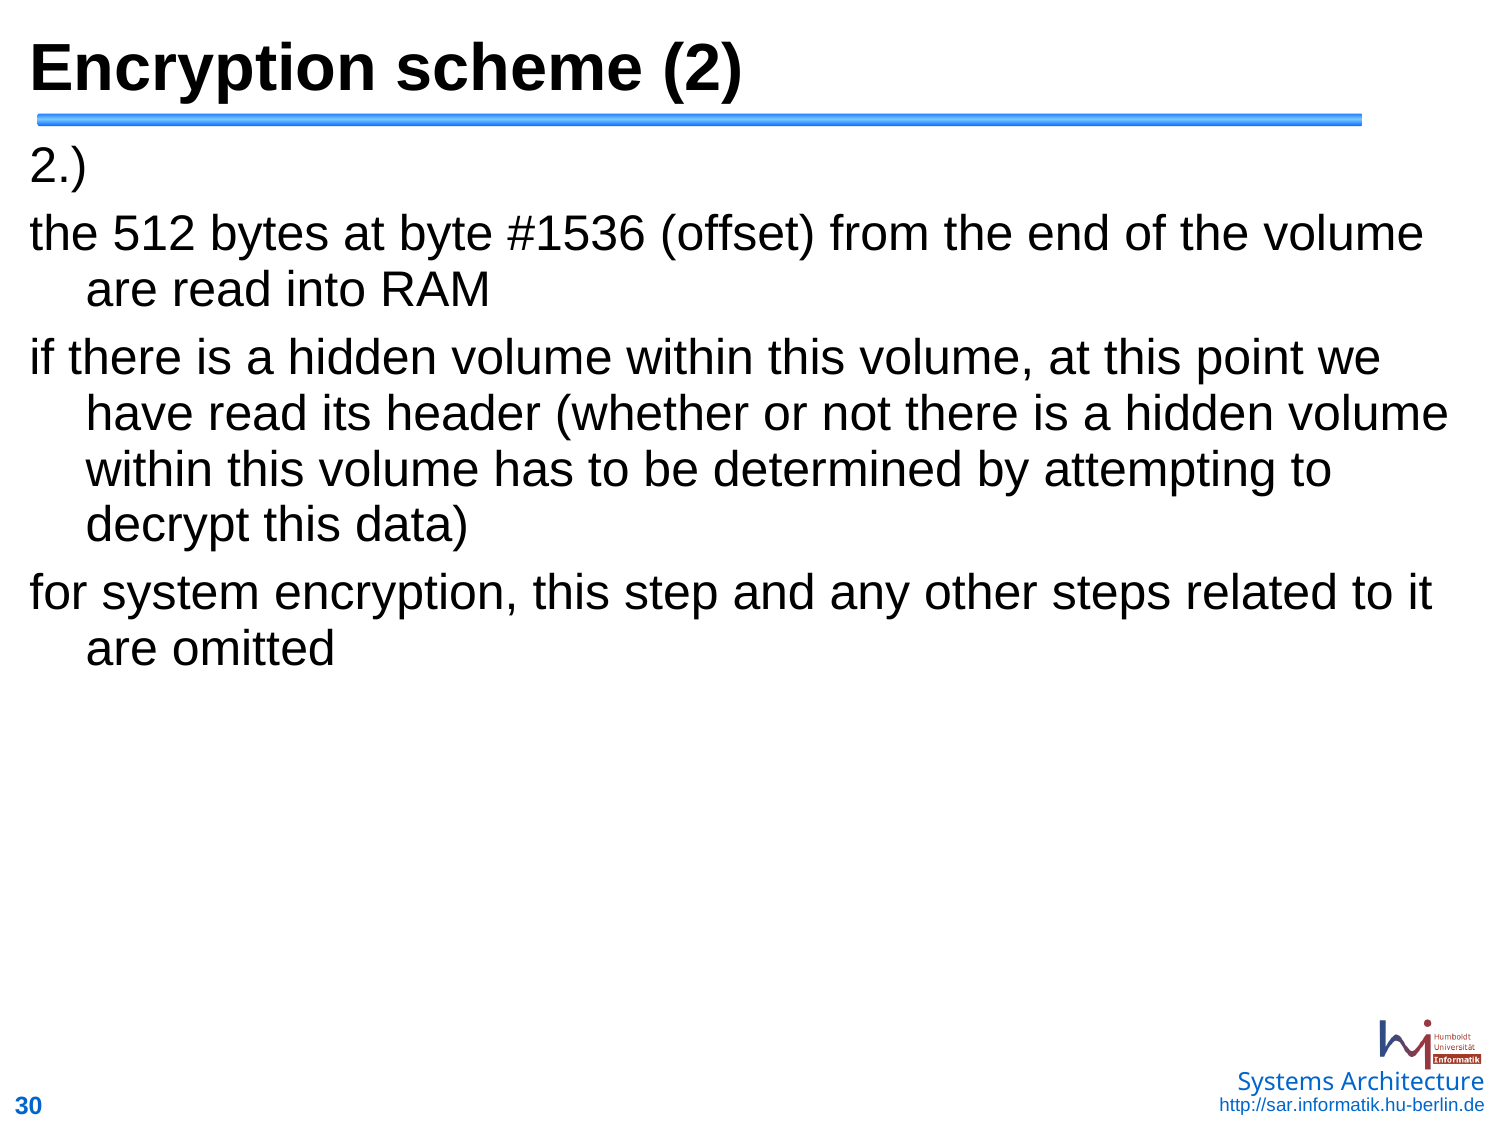

# Encryption scheme (2)
2.)
the 512 bytes at byte #1536 (offset) from the end of the volume are read into RAM
if there is a hidden volume within this volume, at this point we have read its header (whether or not there is a hidden volume within this volume has to be determined by attempting to decrypt this data)
for system encryption, this step and any other steps related to it are omitted